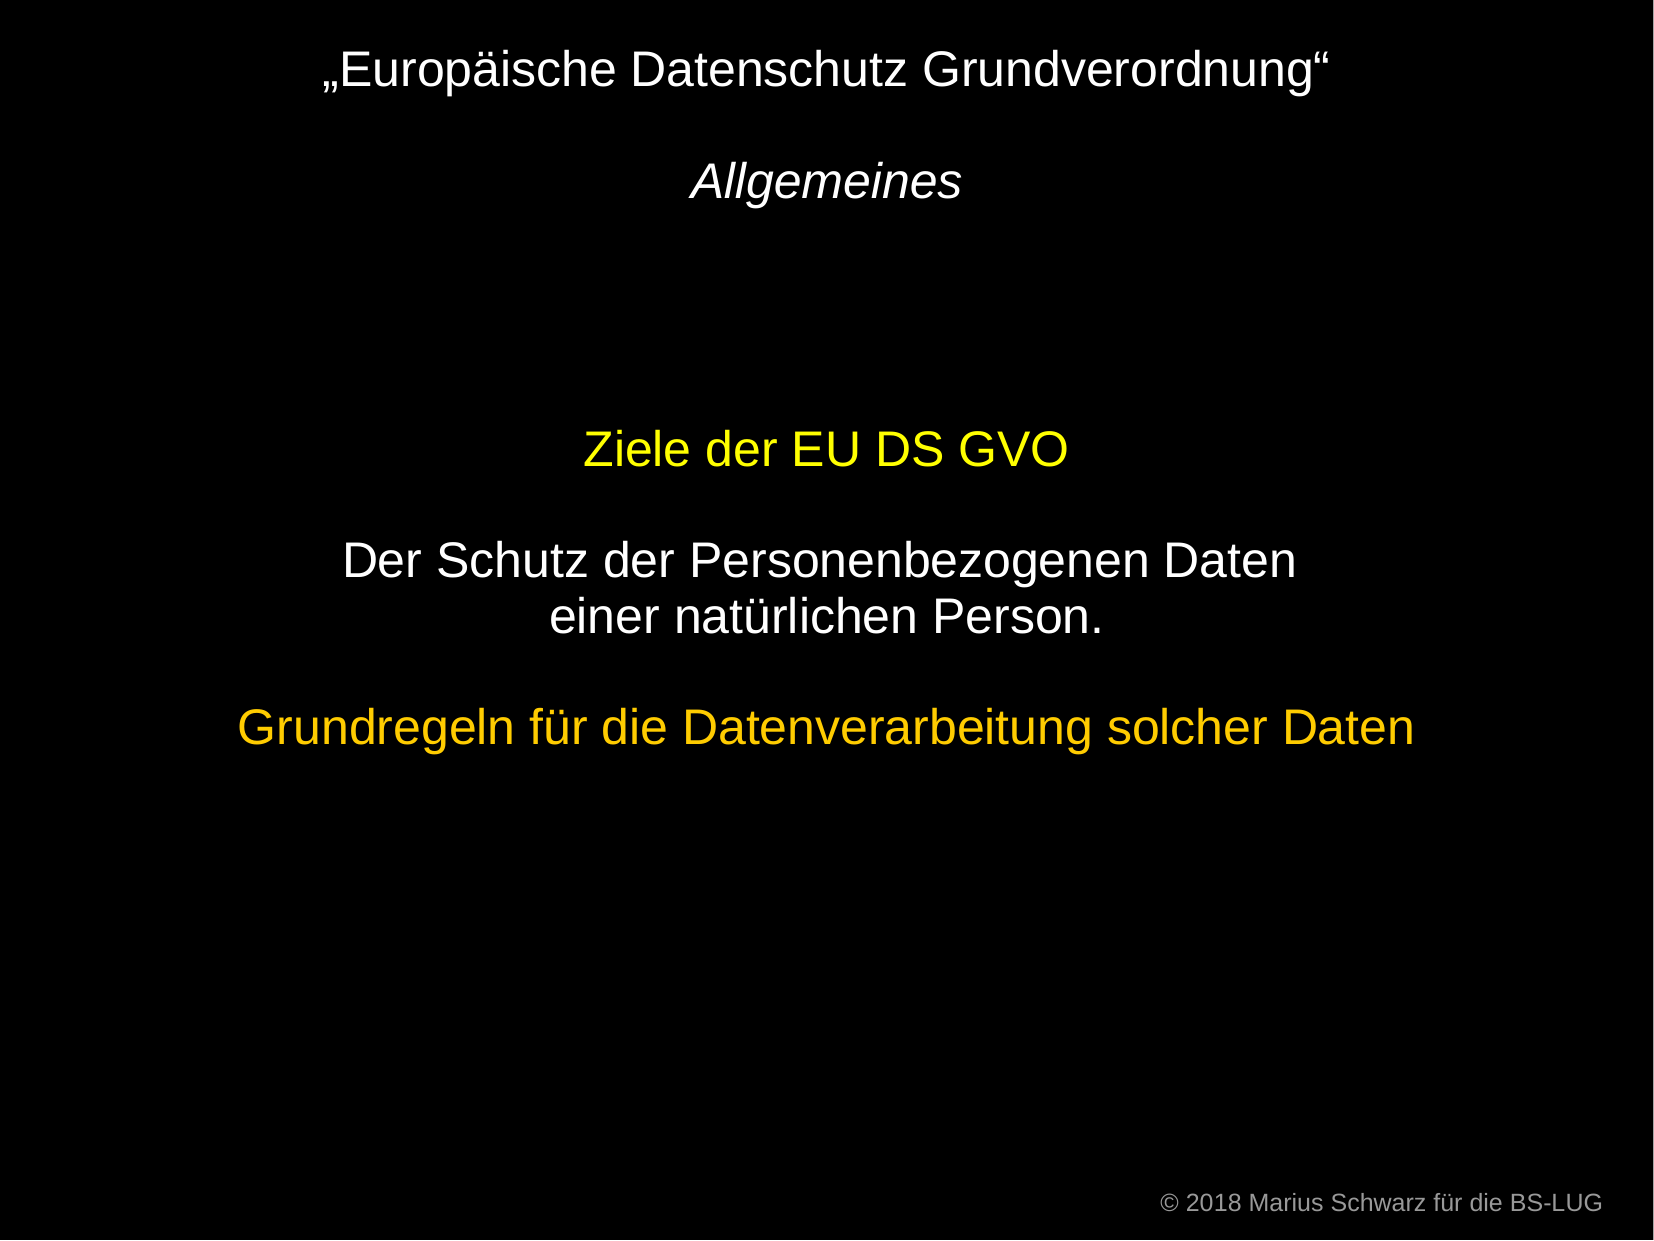

# „Europäische Datenschutz Grundverordnung“ Allgemeines
Ziele der EU DS GVO
Der Schutz der Personenbezogenen Daten
einer natürlichen Person.
Grundregeln für die Datenverarbeitung solcher Daten
© 2018 Marius Schwarz für die BS-LUG